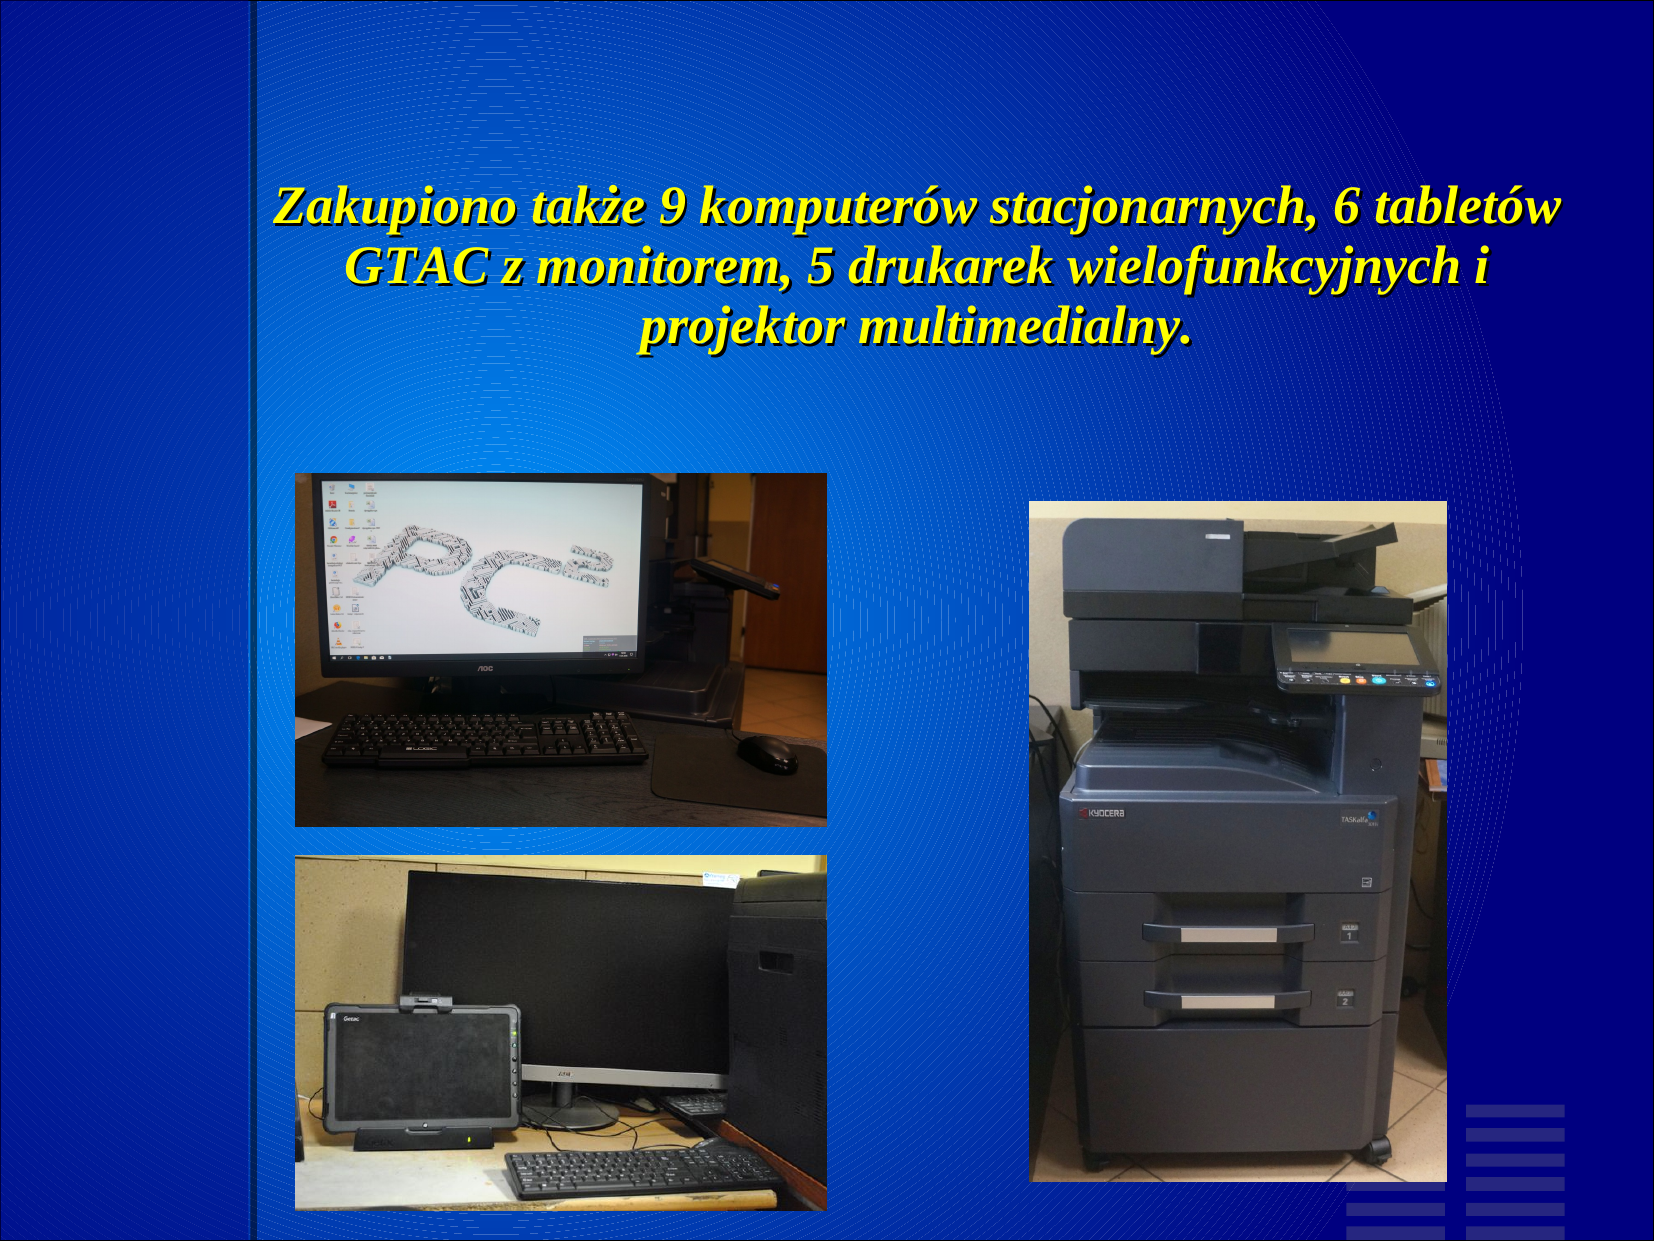

# Zakupiono także 9 komputerów stacjonarnych, 6 tabletów GTAC z monitorem, 5 drukarek wielofunkcyjnych i projektor multimedialny.